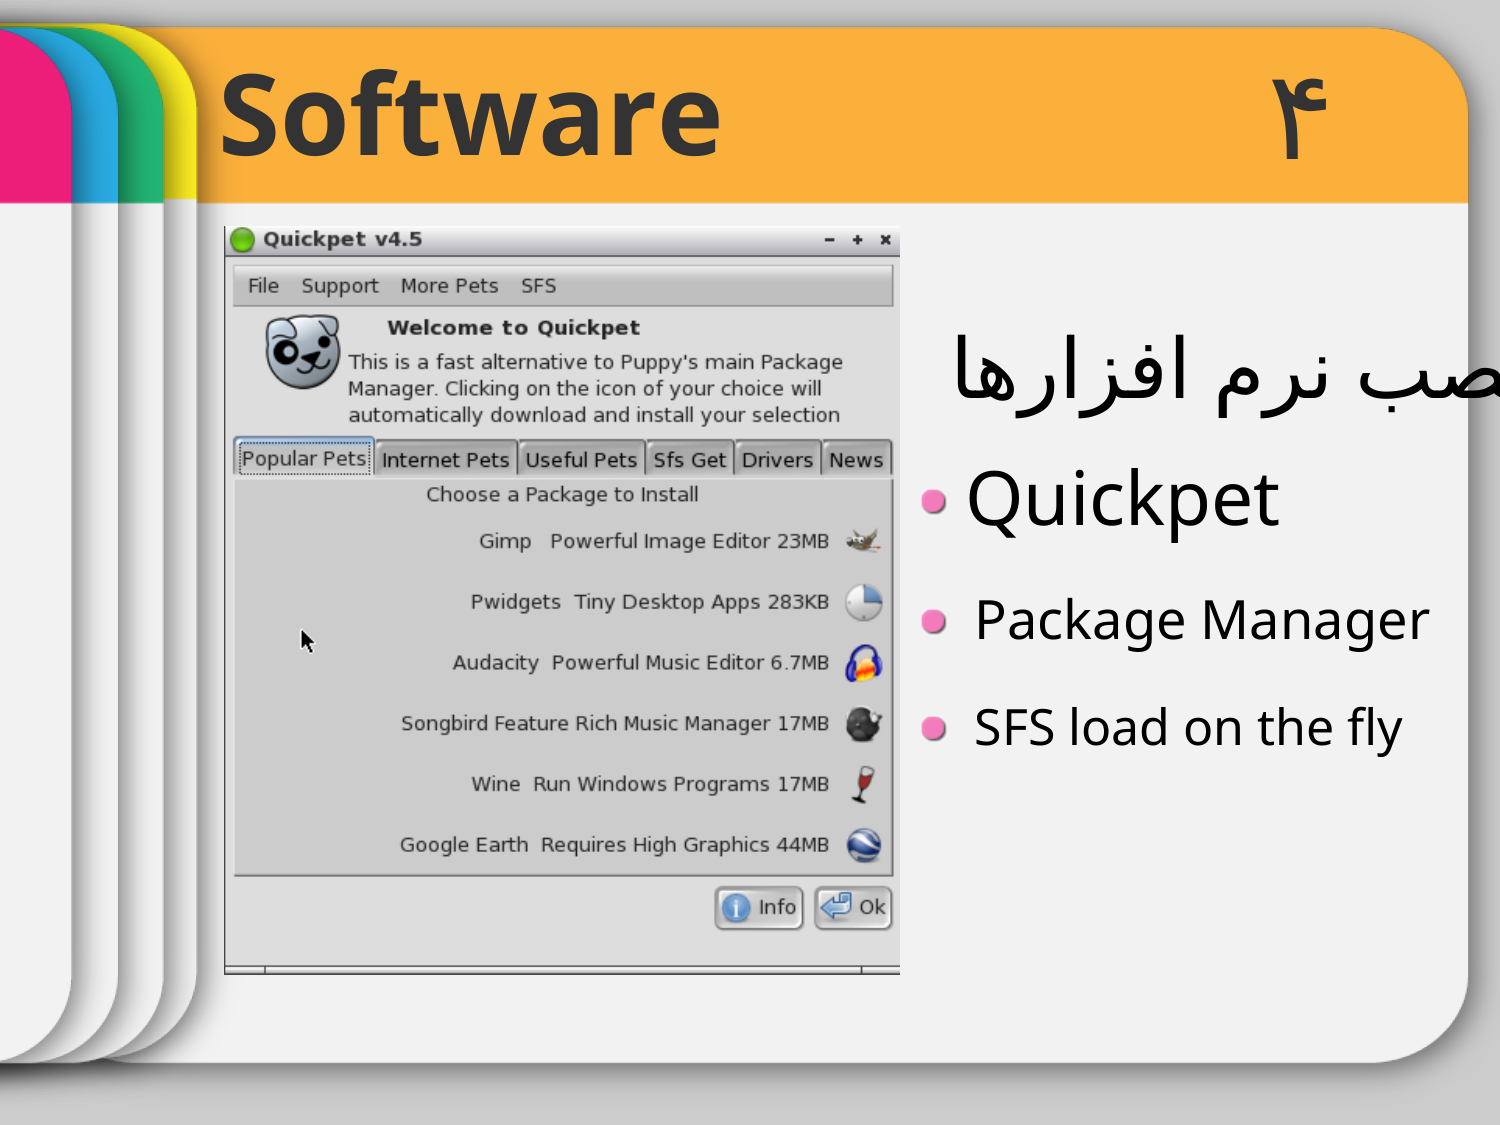

۴
Software
نصب نرم افزارها
Quickpet
Package Manager
SFS load on the fly